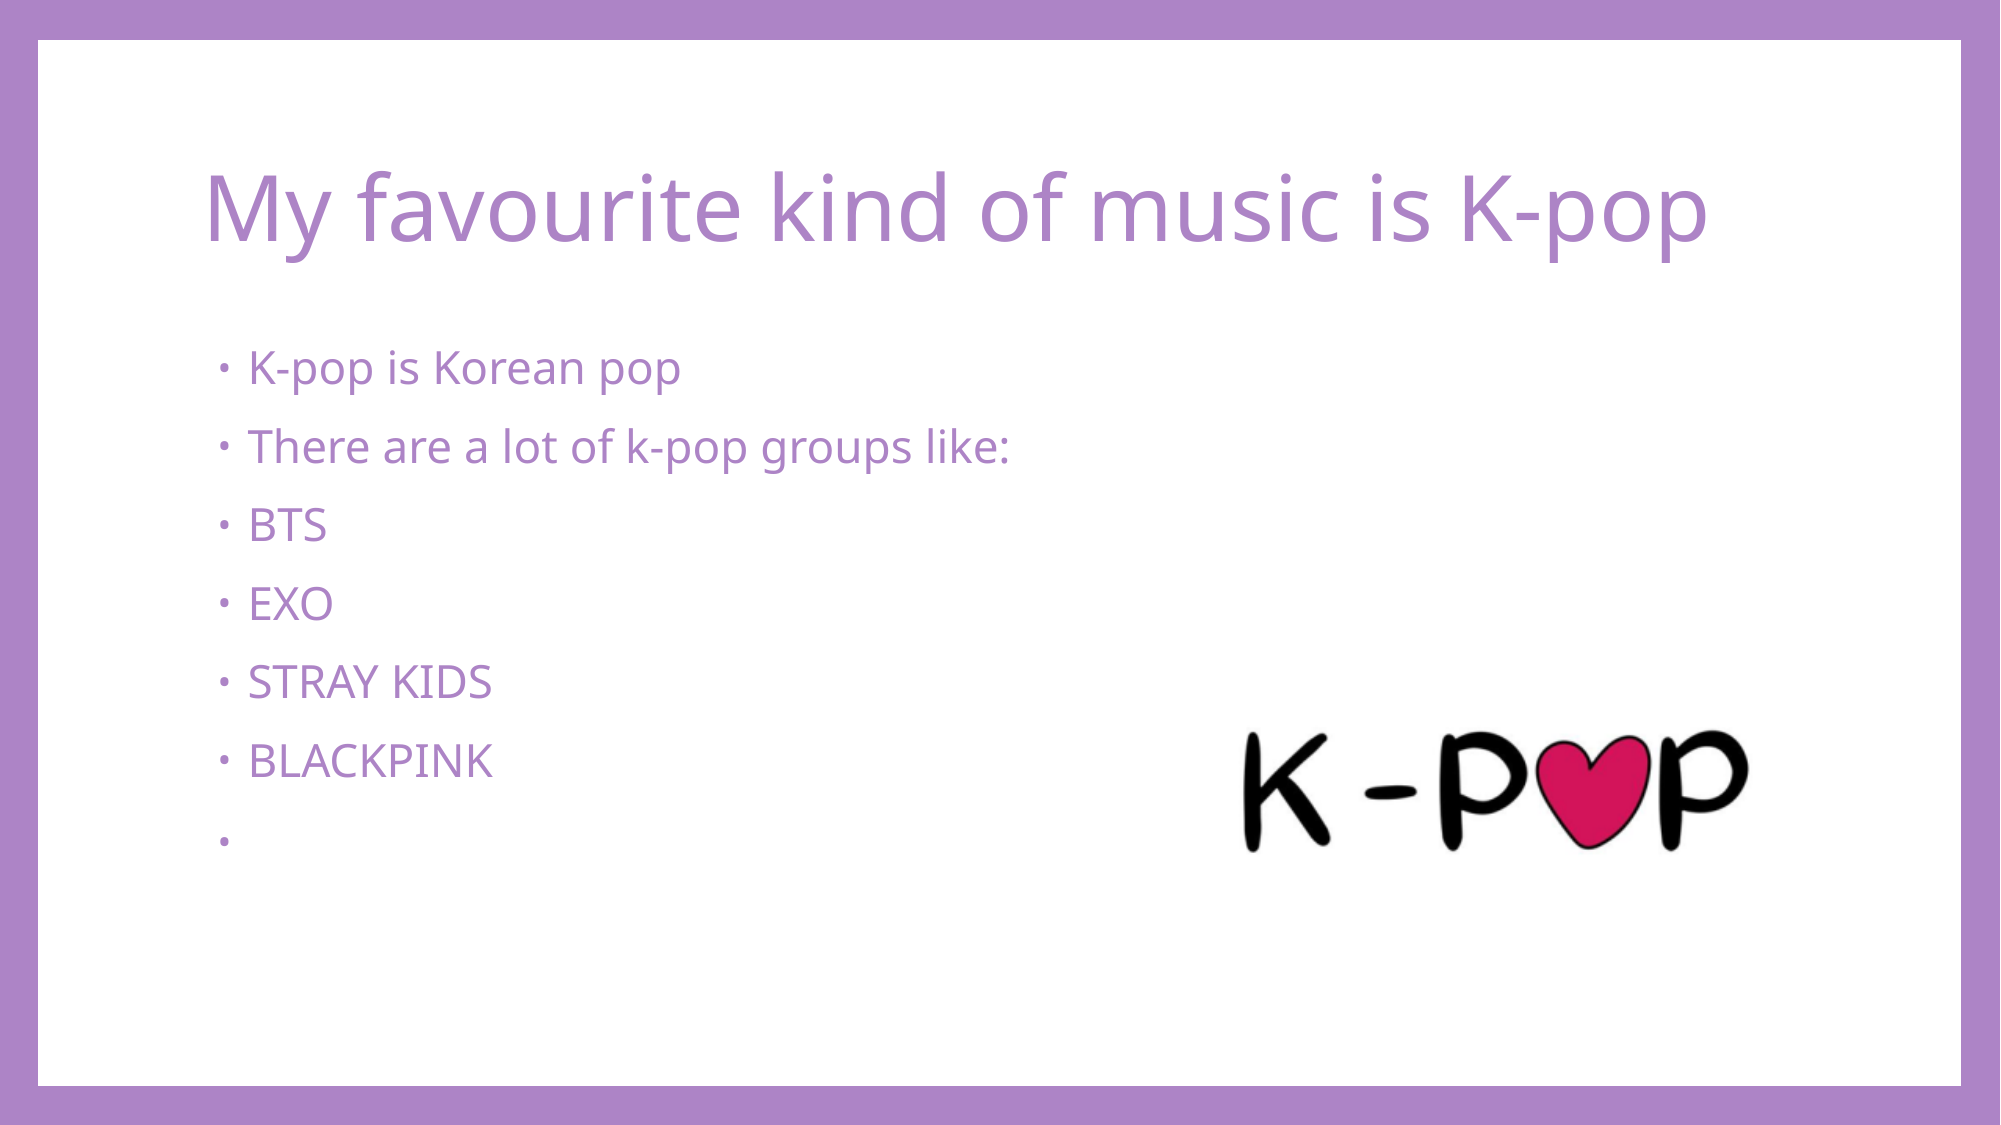

# My favourite kind of music is K-pop
K-pop is Korean pop
There are a lot of k-pop groups like:
BTS
EXO
STRAY KIDS
BLACKPINK